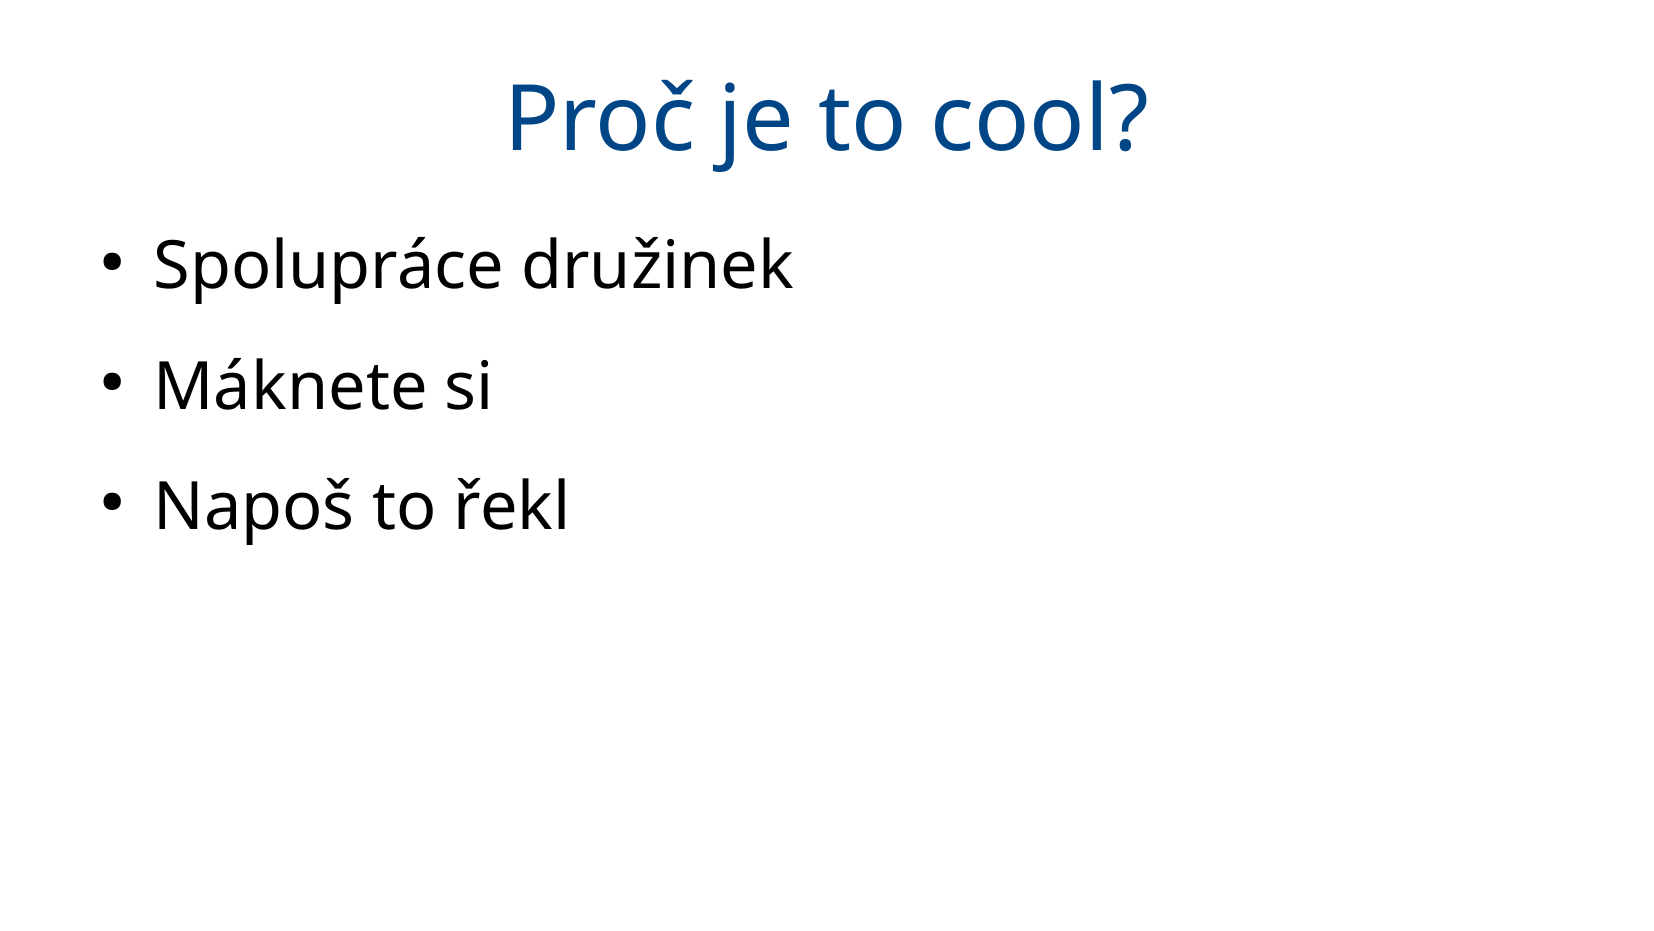

# Proč je to cool?
Spolupráce družinek
Máknete si
Napoš to řekl